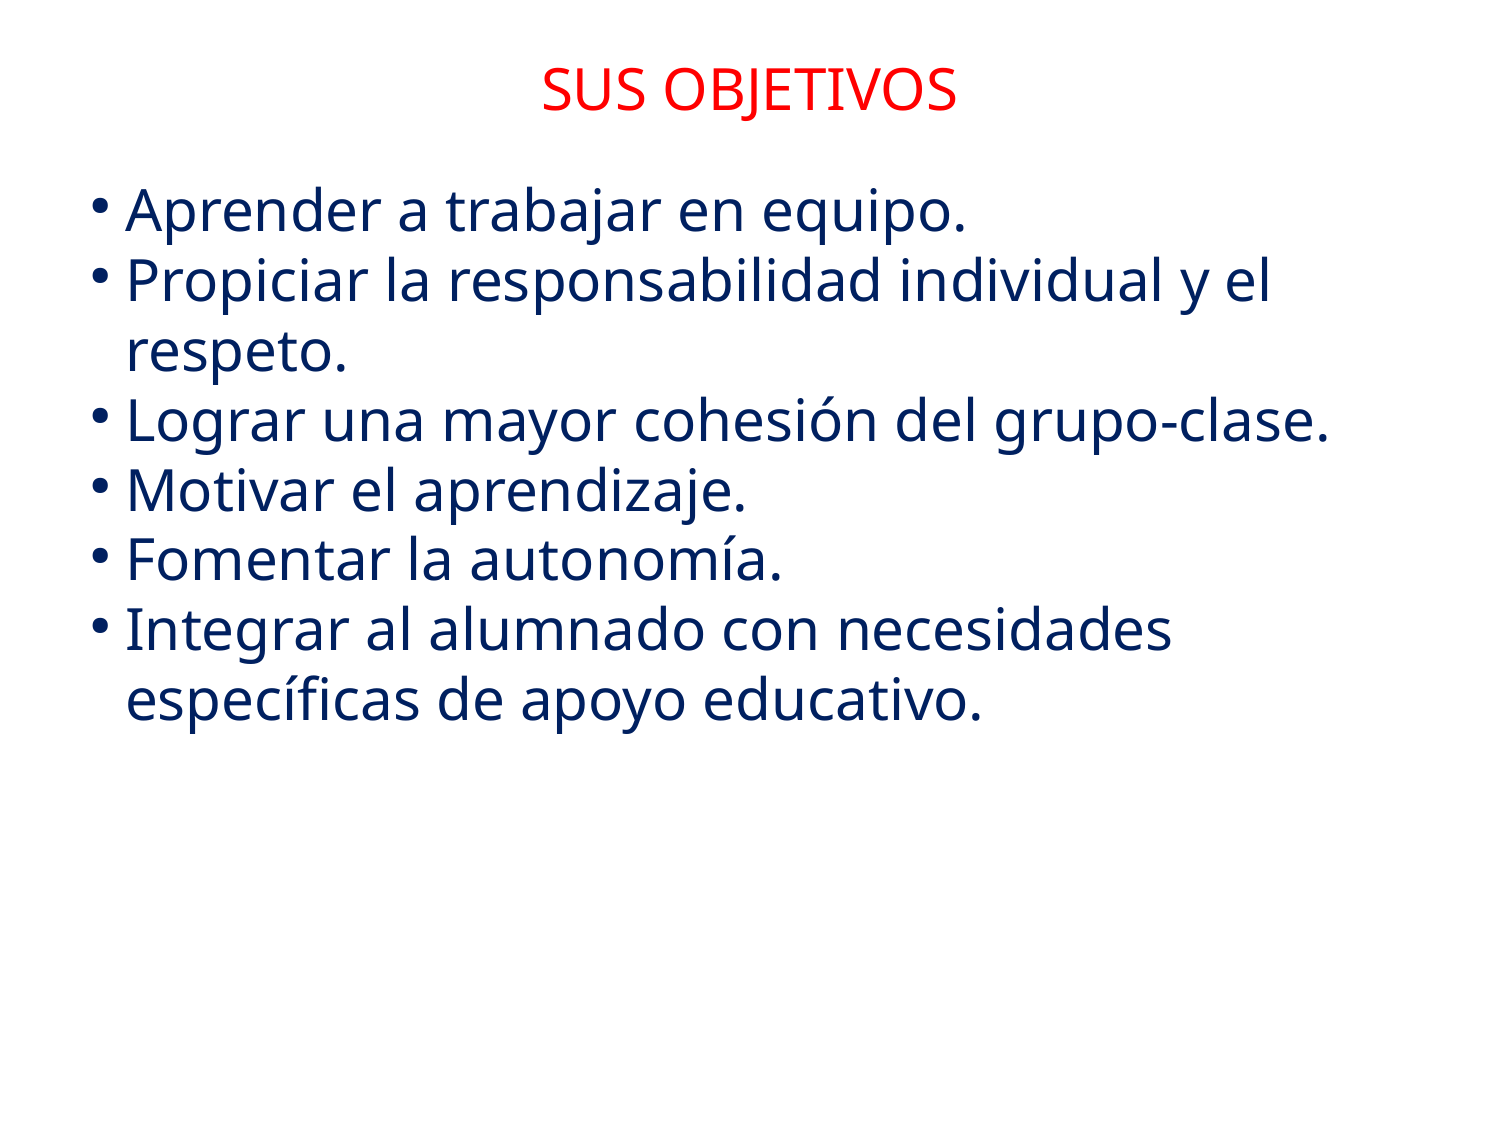

SUS OBJETIVOS
Aprender a trabajar en equipo.
Propiciar la responsabilidad individual y el respeto.
Lograr una mayor cohesión del grupo-clase.
Motivar el aprendizaje.
Fomentar la autonomía.
Integrar al alumnado con necesidades específicas de apoyo educativo.